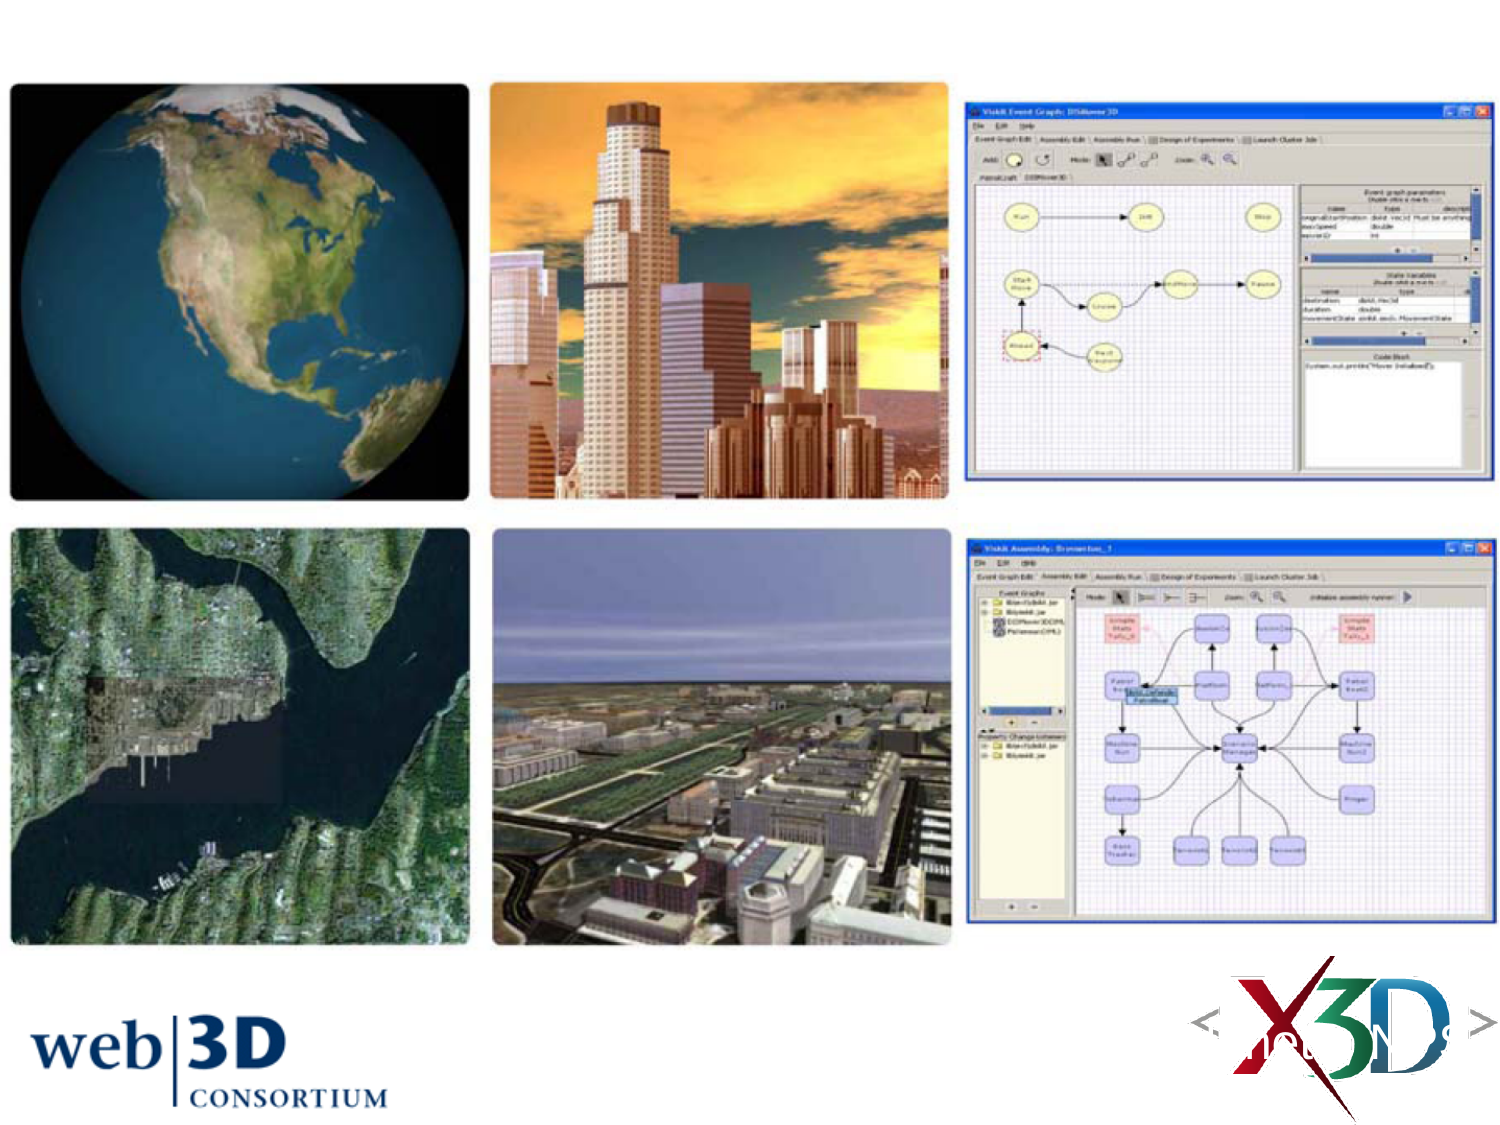

# X3D Earth proposal image montage 1
Credits: Yumetech, Planet9, NPS